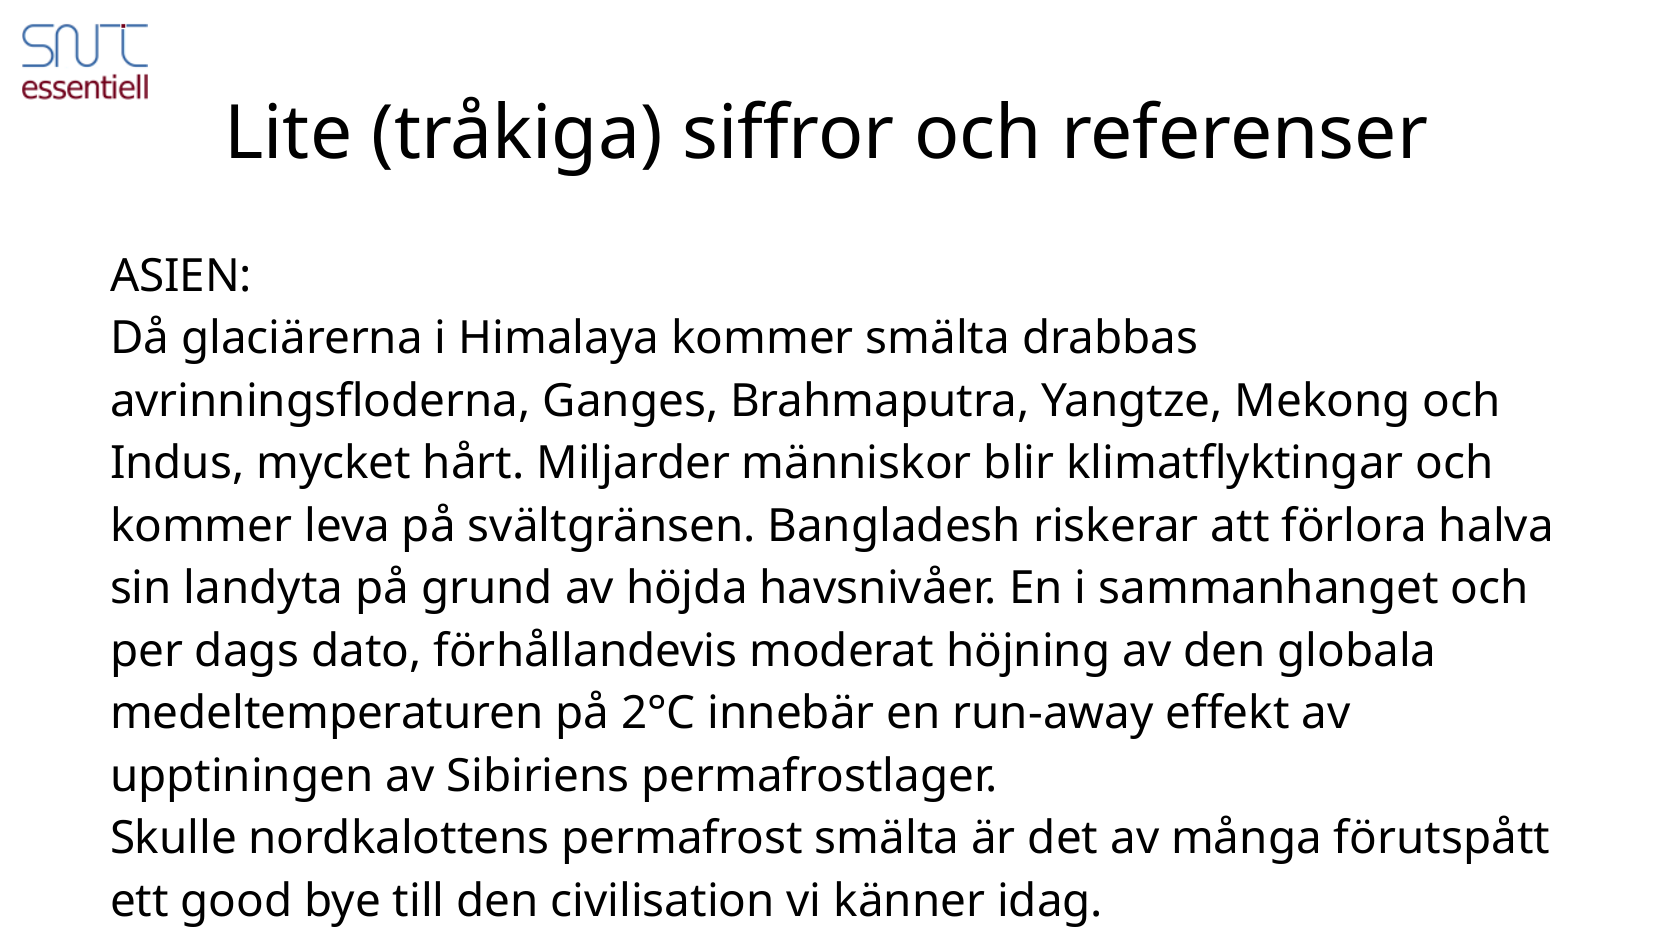

# Lite (tråkiga) siffror och referenser
ASIEN:
Då glaciärerna i Himalaya kommer smälta drabbas avrinningsfloderna, Ganges, Brahmaputra, Yangtze, Mekong och Indus, mycket hårt. Miljarder människor blir klimatflyktingar och kommer leva på svältgränsen. Bangladesh riskerar att förlora halva sin landyta på grund av höjda havsnivåer. En i sammanhanget och per dags dato, förhållandevis moderat höjning av den globala medeltemperaturen på 2°C innebär en run-away effekt av upptiningen av Sibiriens permafrostlager.
Skulle nordkalottens permafrost smälta är det av många förutspått ett good bye till den civilisation vi känner idag.